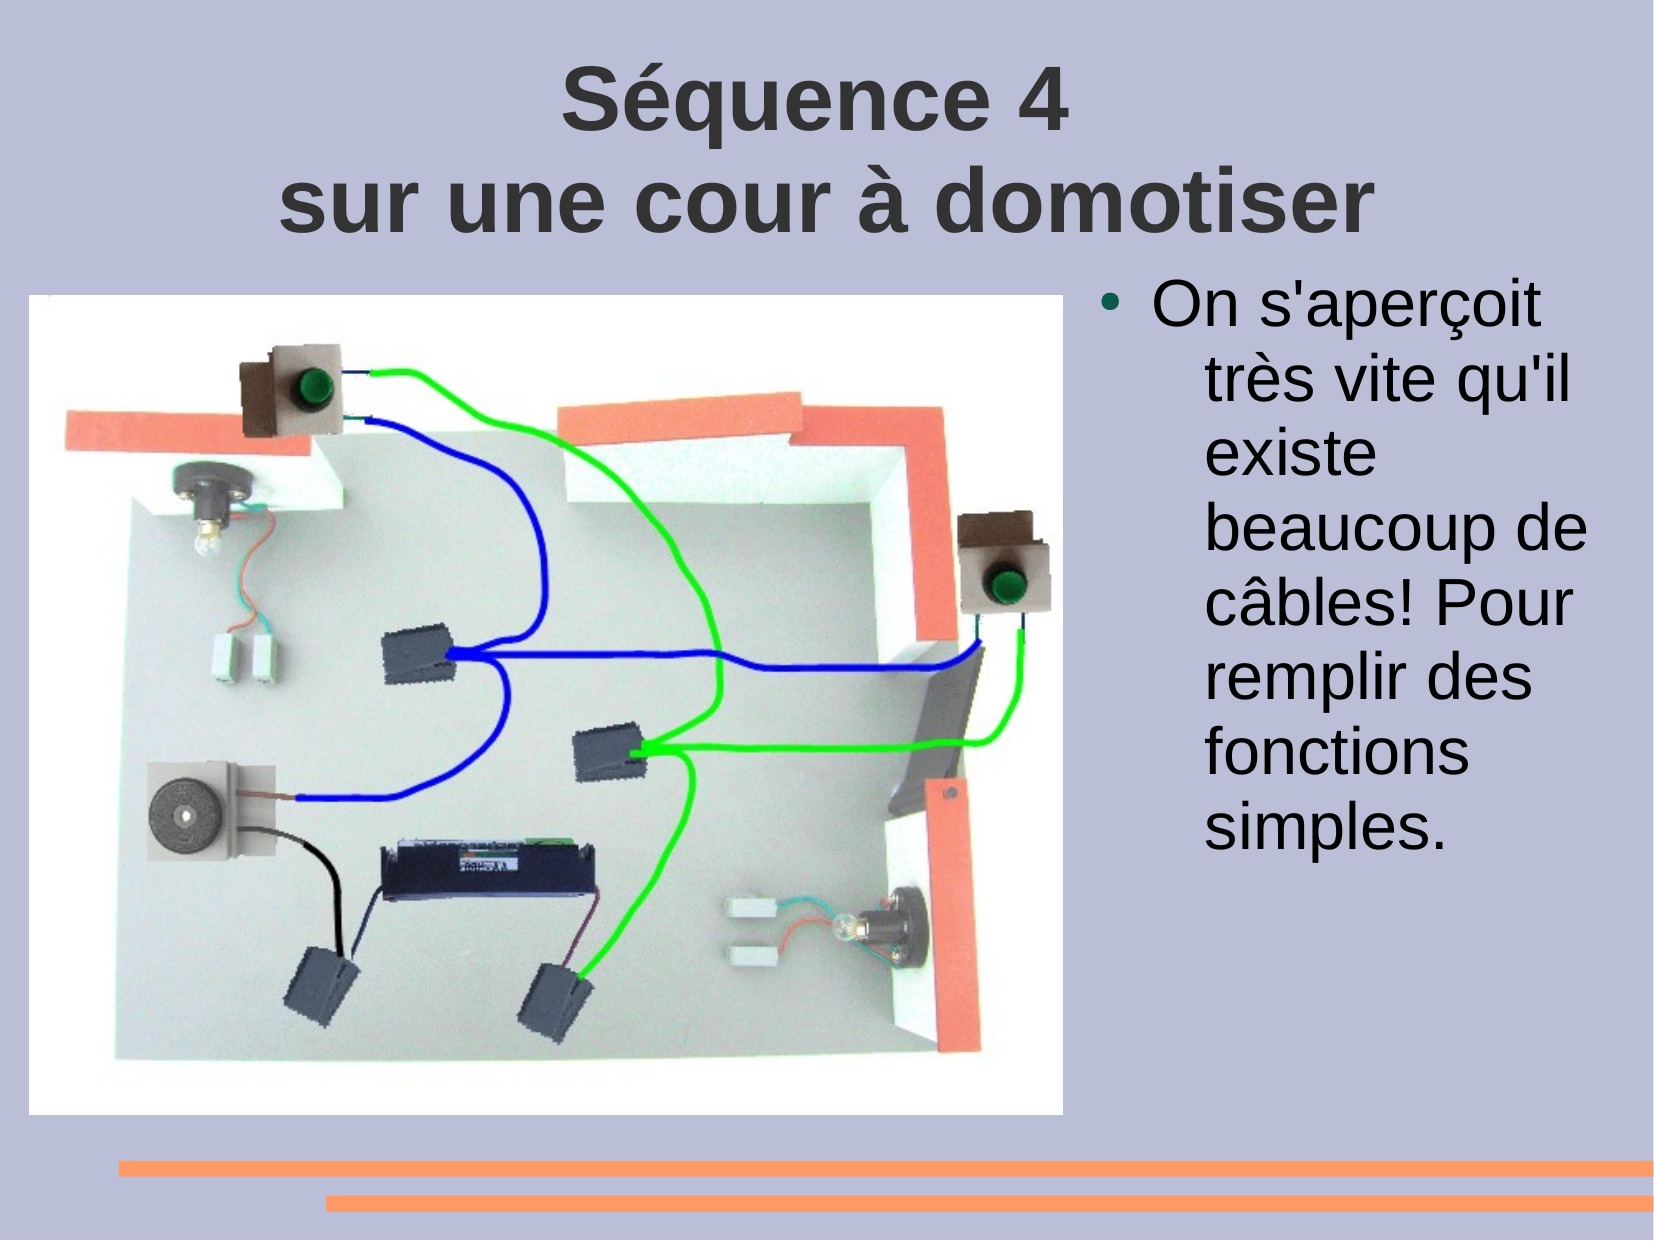

# Séquence 4 sur une cour à domotiser
On s'aperçoit très vite qu'il existe beaucoup de câbles! Pour remplir des fonctions simples.